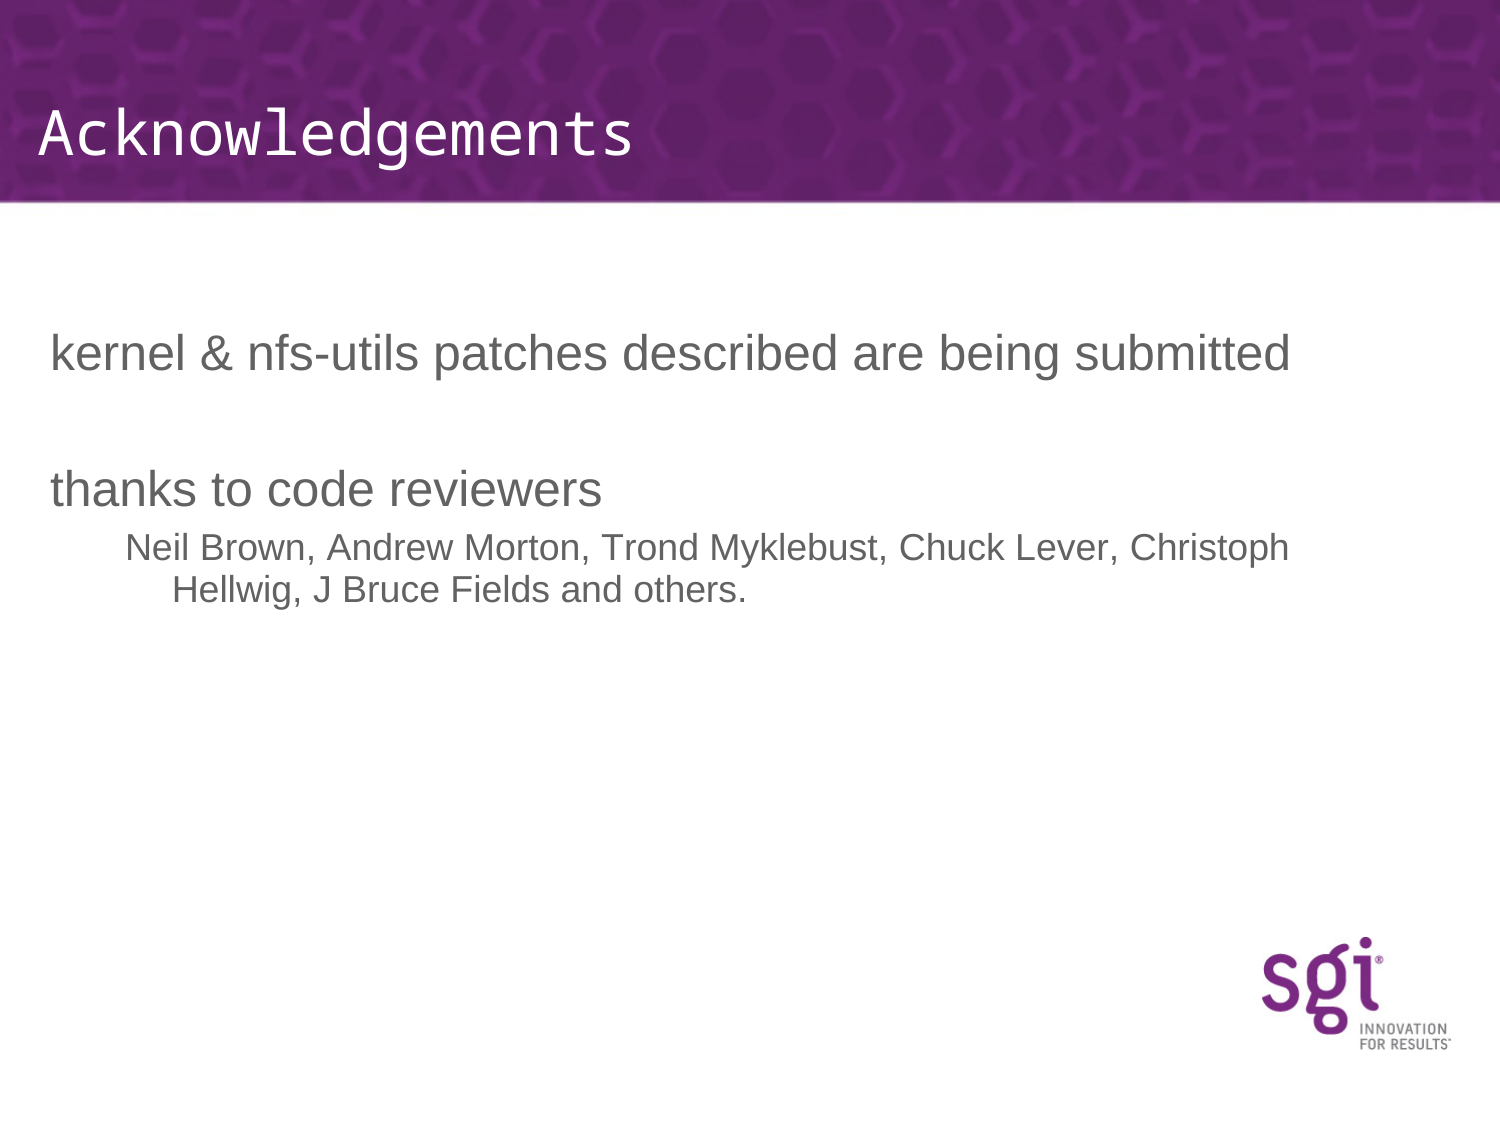

# Acknowledgements
kernel & nfs-utils patches described are being submitted
thanks to code reviewers
Neil Brown, Andrew Morton, Trond Myklebust, Chuck Lever, Christoph Hellwig, J Bruce Fields and others.